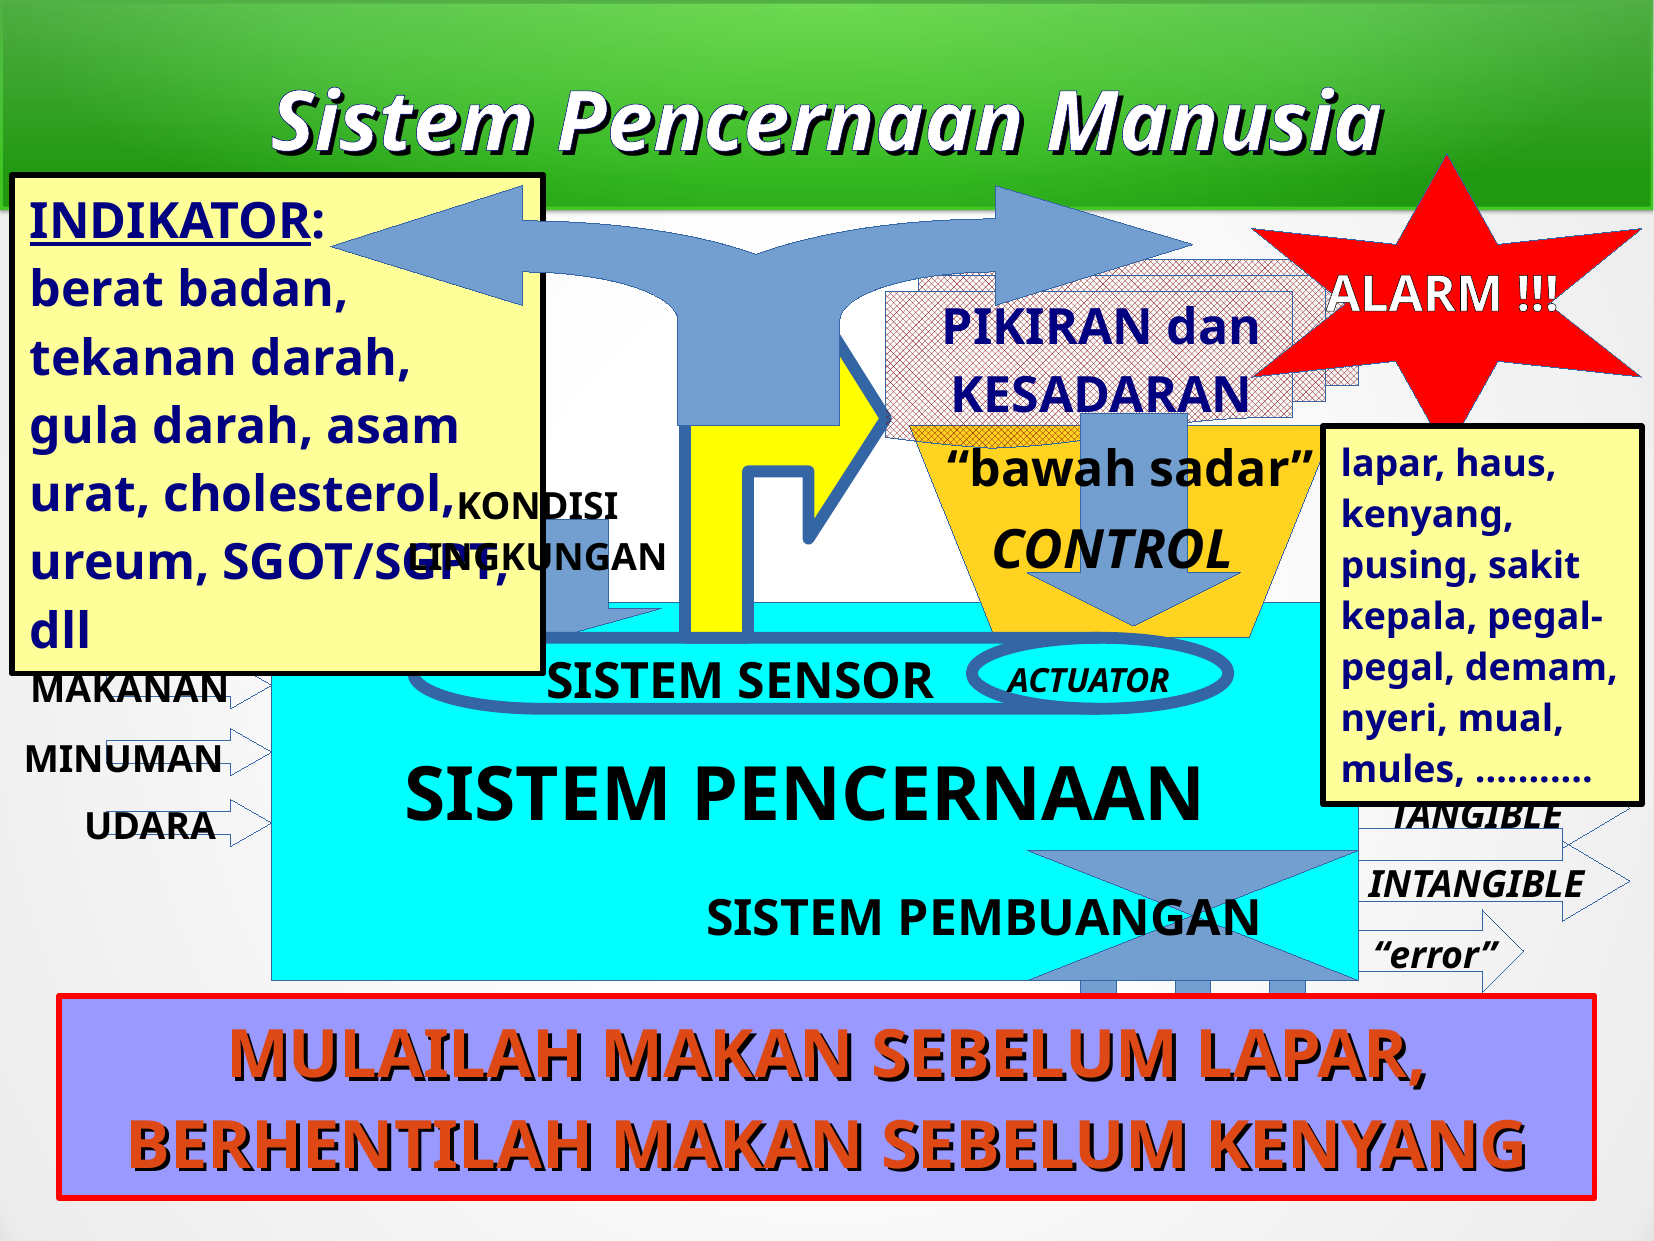

# Sistem Pencernaan Manusia
INDIKATOR:
berat badan, tekanan darah, gula darah, asam urat, cholesterol, ureum, SGOT/SGPT, dll
ALARM !!!
PIKIRAN dan KESADARAN
“bawah sadar”
lapar, haus, kenyang, pusing, sakit kepala, pegal-pegal, demam, nyeri, mual, mules, ...........
KONDISI
LINGKUNGAN
CONTROL
ASUPAN:
SISTEM PENCERNAAN
SISTEM SENSOR
ACTUATOR
MAKANAN
MINUMAN
HASIL:
TANGIBLE
UDARA
INTANGIBLE
SISTEM PEMBUANGAN
“error”
LIMBAH:
MULAILAH MAKAN SEBELUM LAPAR, BERHENTILAH MAKAN SEBELUM KENYANG
PADAT
GAS
CAIR